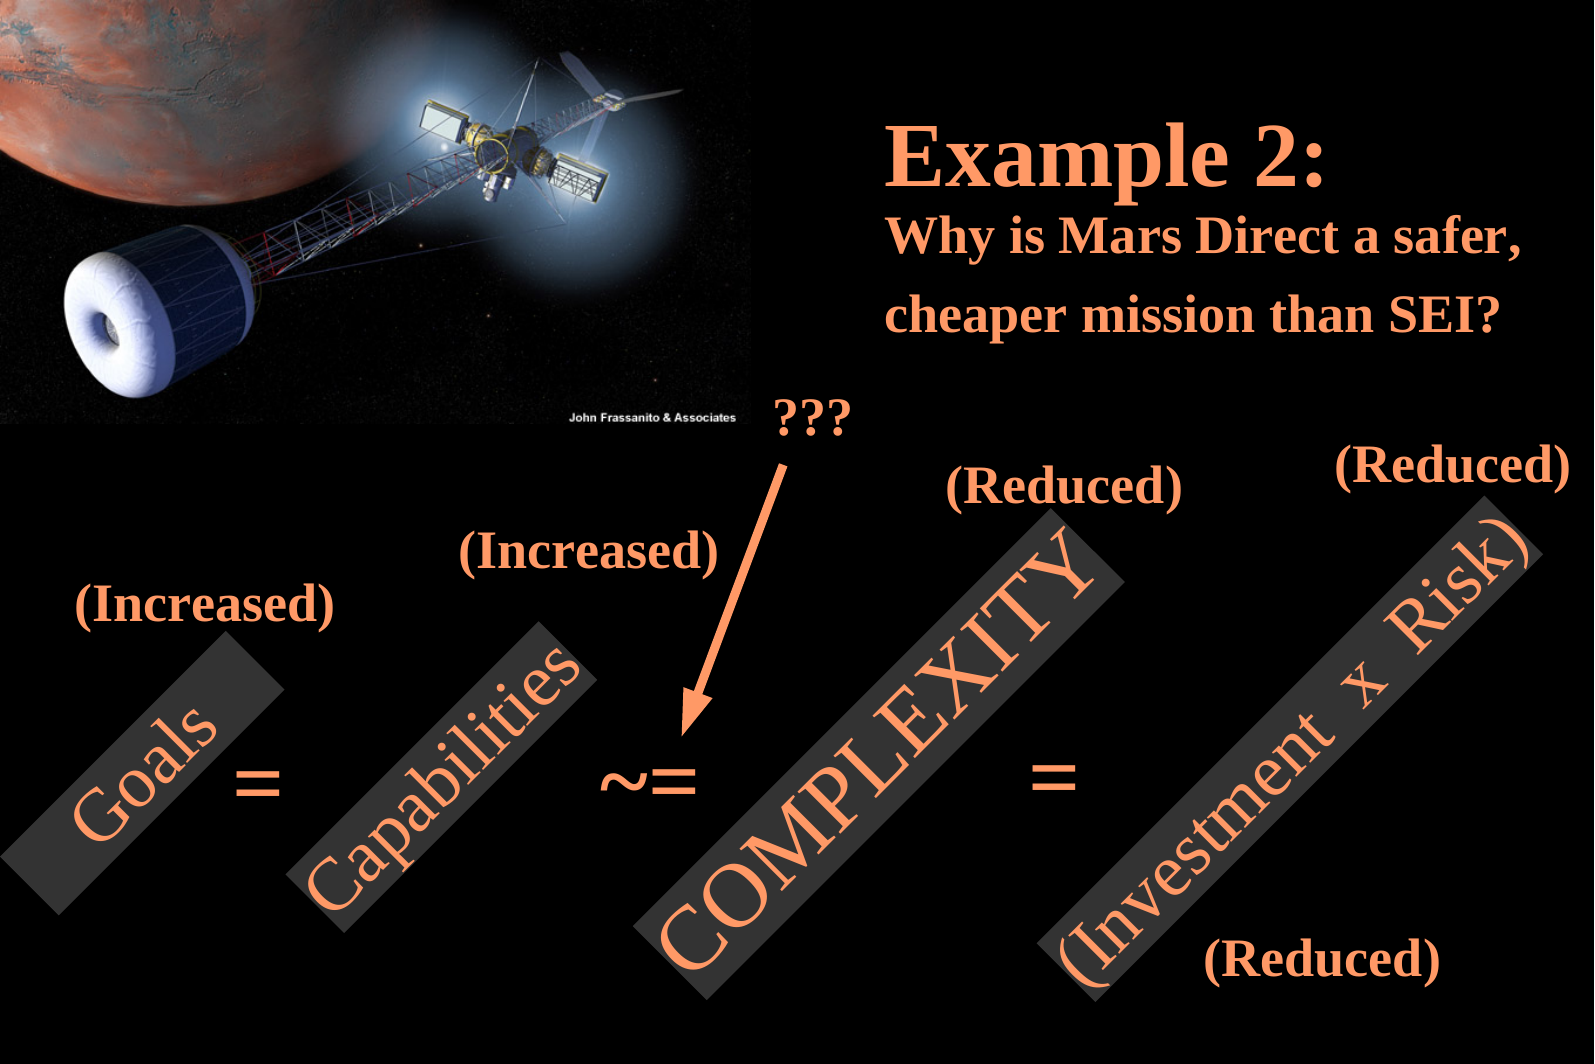

Example 2:
Why is Mars Direct a safer,
cheaper mission than SEI?
???
(Reduced)
(Reduced)
(Increased)
(Increased)
COMPLEXITY
(Investment x Risk)
=
~=
Goals
=
Capabilities
(Reduced)